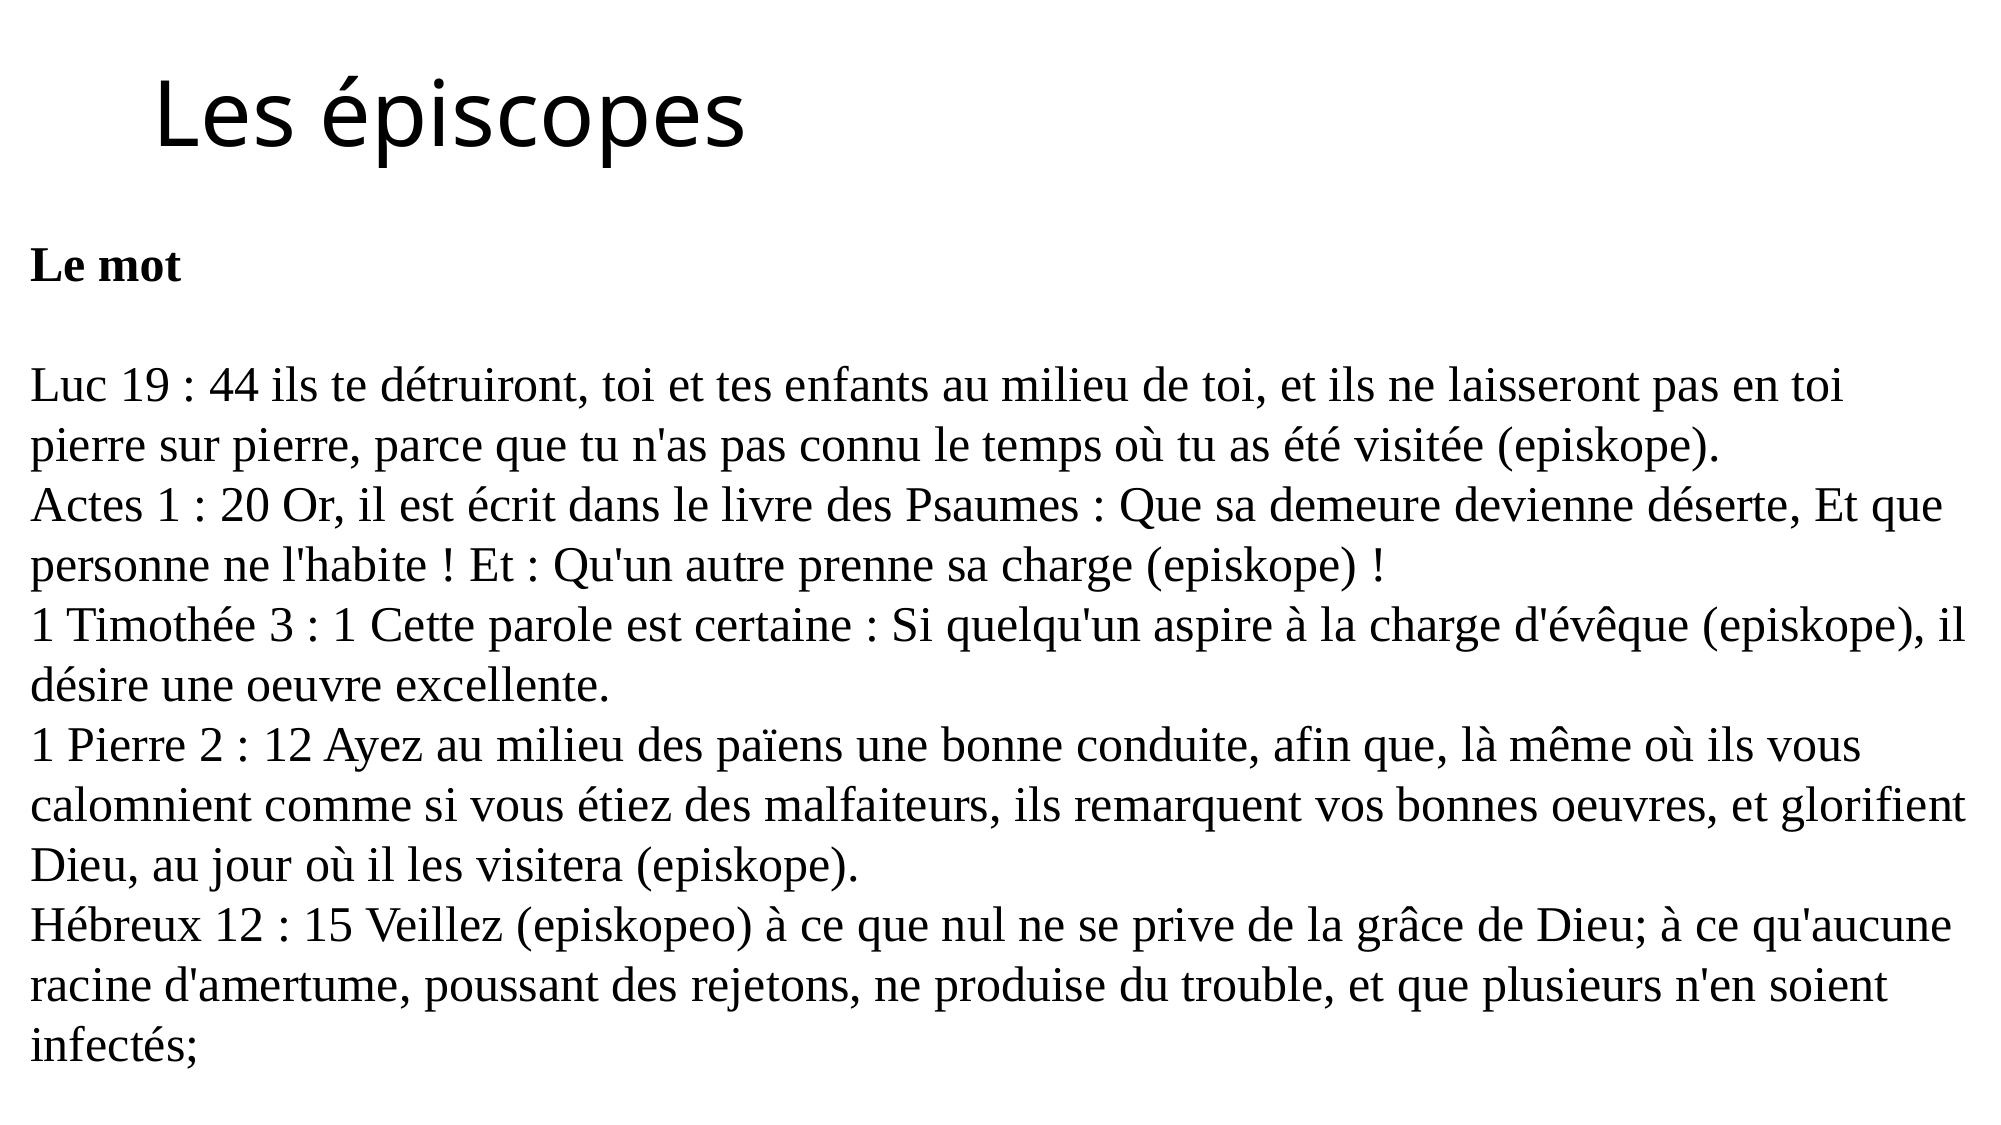

Les épiscopes
Le mot
Luc 19 : 44 ils te détruiront, toi et tes enfants au milieu de toi, et ils ne laisseront pas en toi pierre sur pierre, parce que tu n'as pas connu le temps où tu as été visitée (episkope).
Actes 1 : 20 Or, il est écrit dans le livre des Psaumes : Que sa demeure devienne déserte, Et que personne ne l'habite ! Et : Qu'un autre prenne sa charge (episkope) !
1 Timothée 3 : 1 Cette parole est certaine : Si quelqu'un aspire à la charge d'évêque (episkope), il désire une oeuvre excellente.
1 Pierre 2 : 12 Ayez au milieu des païens une bonne conduite, afin que, là même où ils vous calomnient comme si vous étiez des malfaiteurs, ils remarquent vos bonnes oeuvres, et glorifient Dieu, au jour où il les visitera (episkope).
Hébreux 12 : 15 Veillez (episkopeo) à ce que nul ne se prive de la grâce de Dieu; à ce qu'aucune racine d'amertume, poussant des rejetons, ne produise du trouble, et que plusieurs n'en soient infectés;